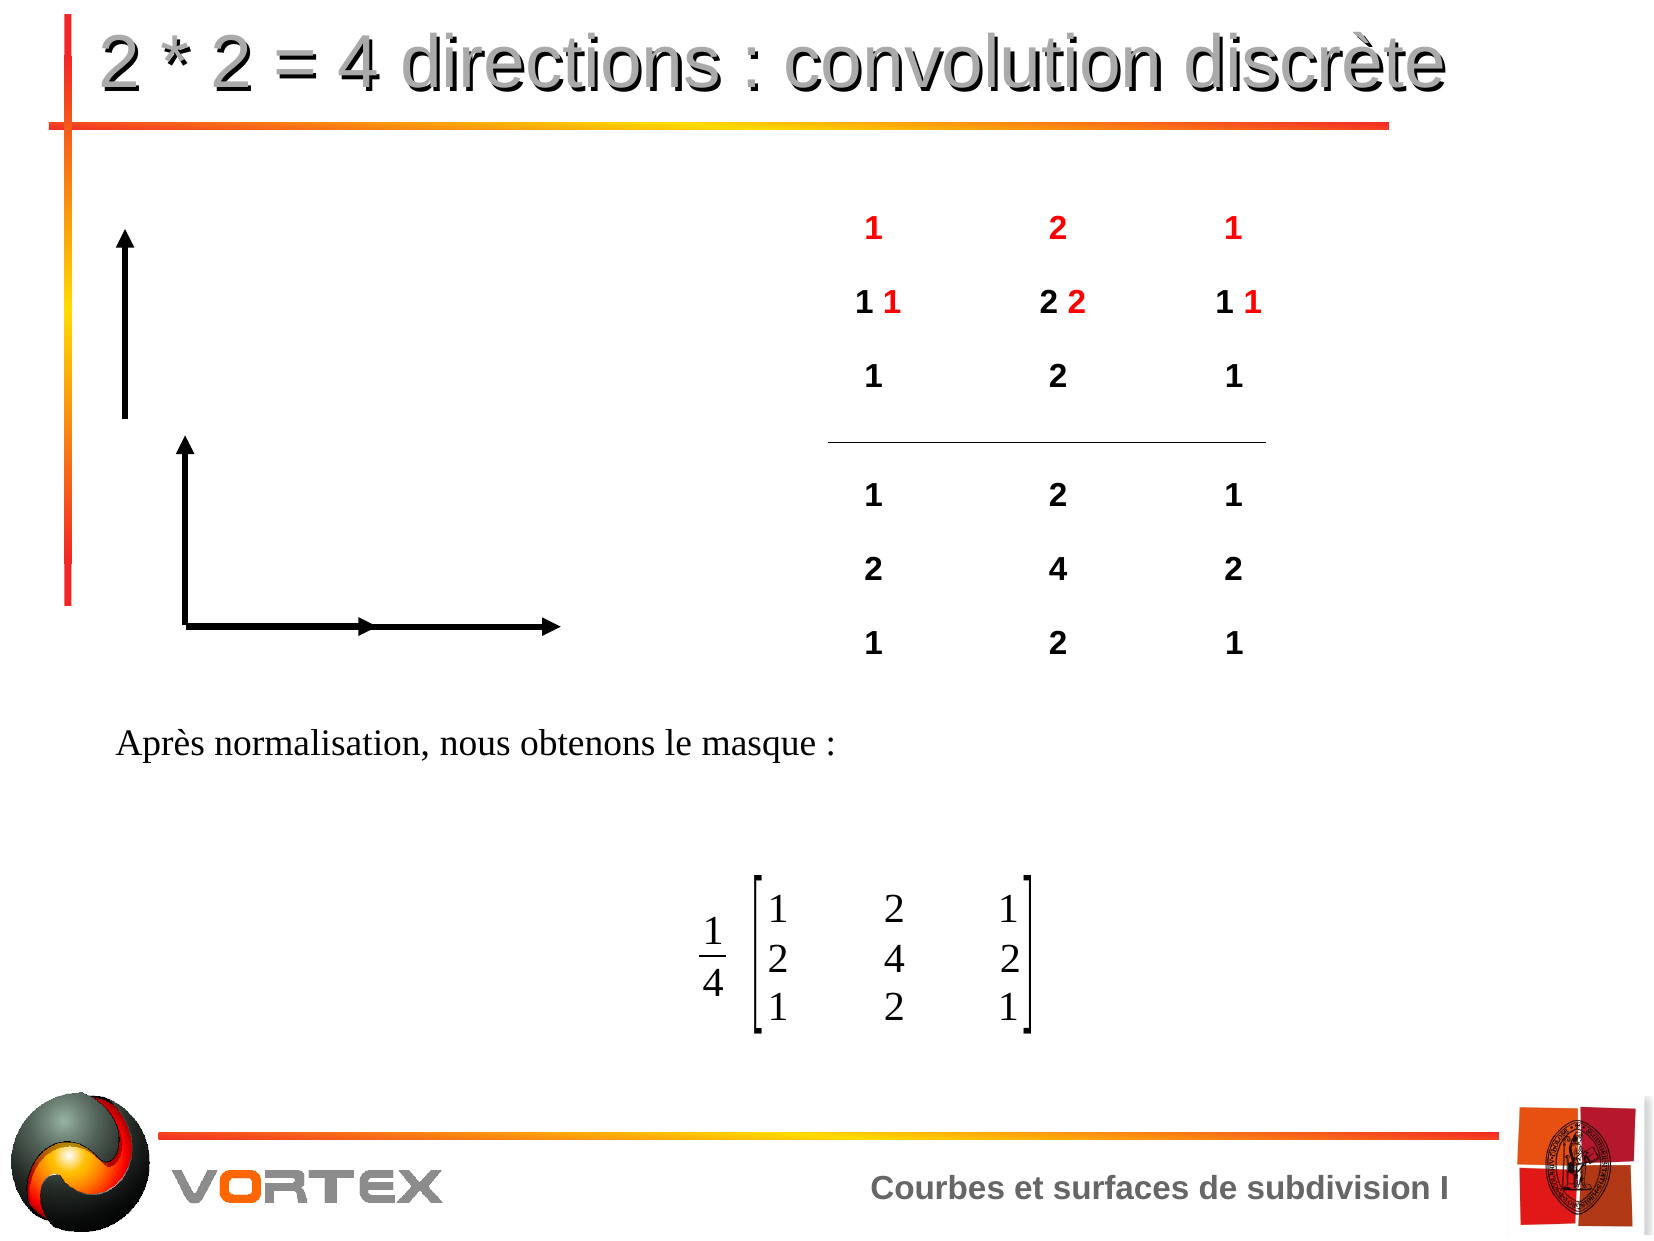

# 2 * 2 = 4 directions : convolution discrète
Après normalisation, nous obtenons le masque :
 1 2 1
1 1 2 2 1 1
 1 2 1
 1 2 1
 2 4 2
 1 2 1